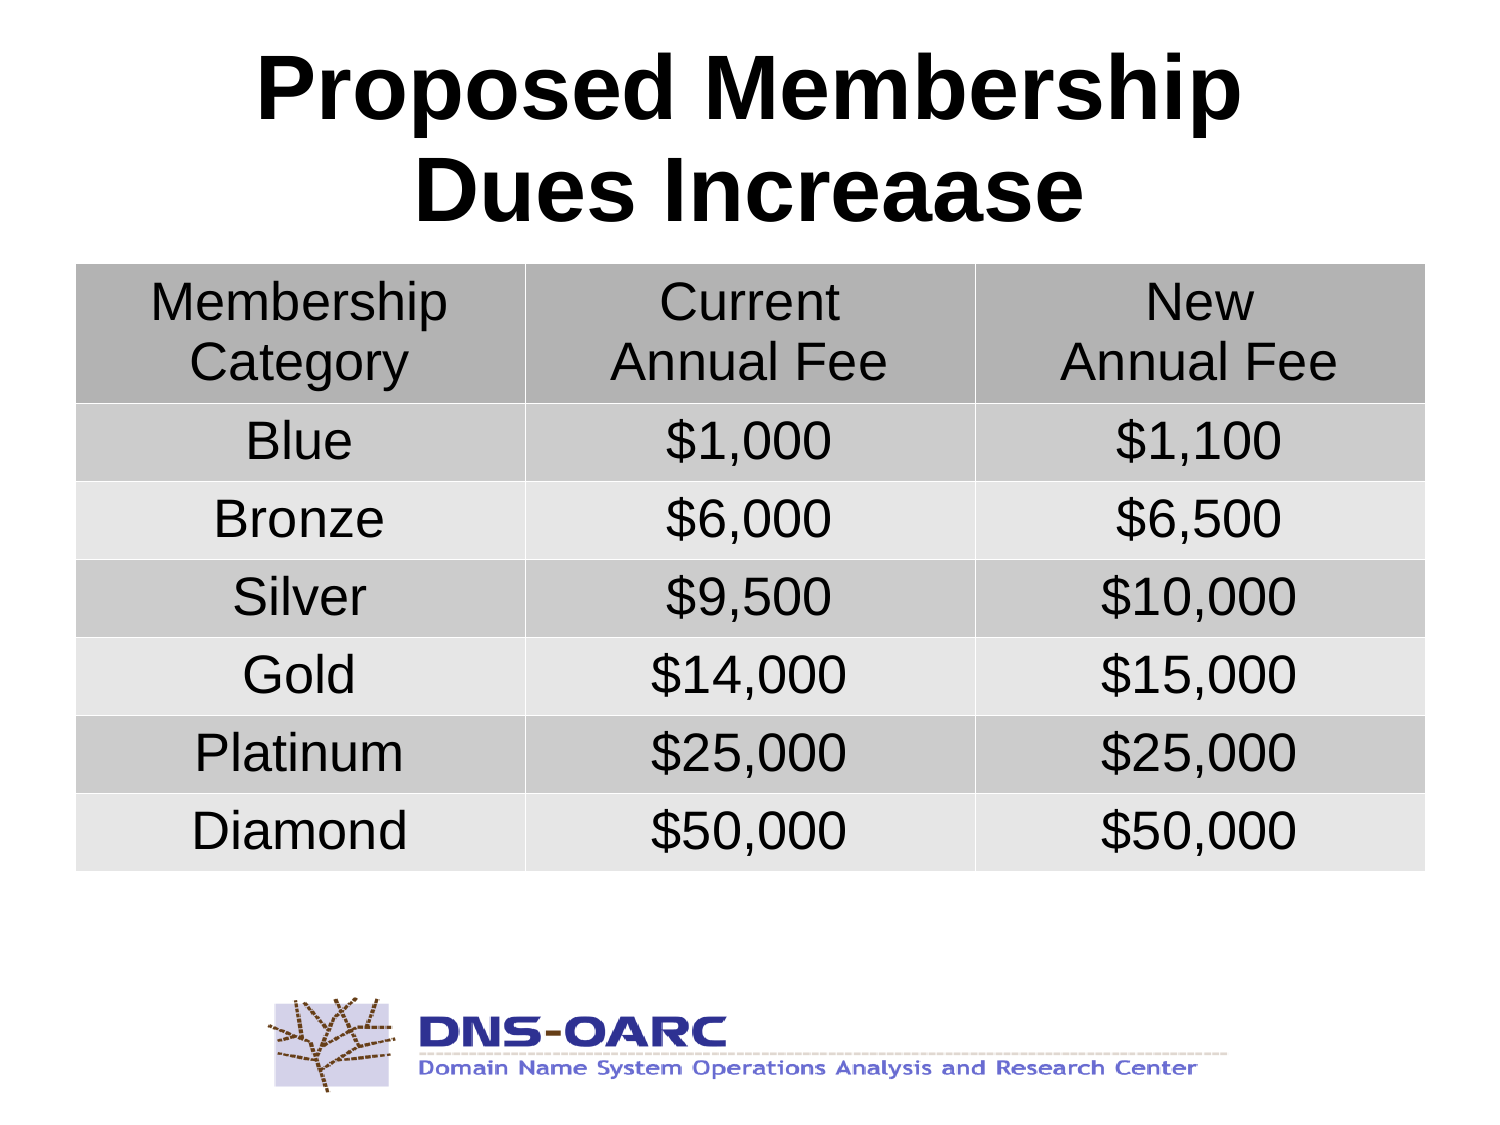

# Proposed Membership Dues Increaase
| Membership Category | Current Annual Fee | New Annual Fee |
| --- | --- | --- |
| Blue | $1,000 | $1,100 |
| Bronze | $6,000 | $6,500 |
| Silver | $9,500 | $10,000 |
| Gold | $14,000 | $15,000 |
| Platinum | $25,000 | $25,000 |
| Diamond | $50,000 | $50,000 |